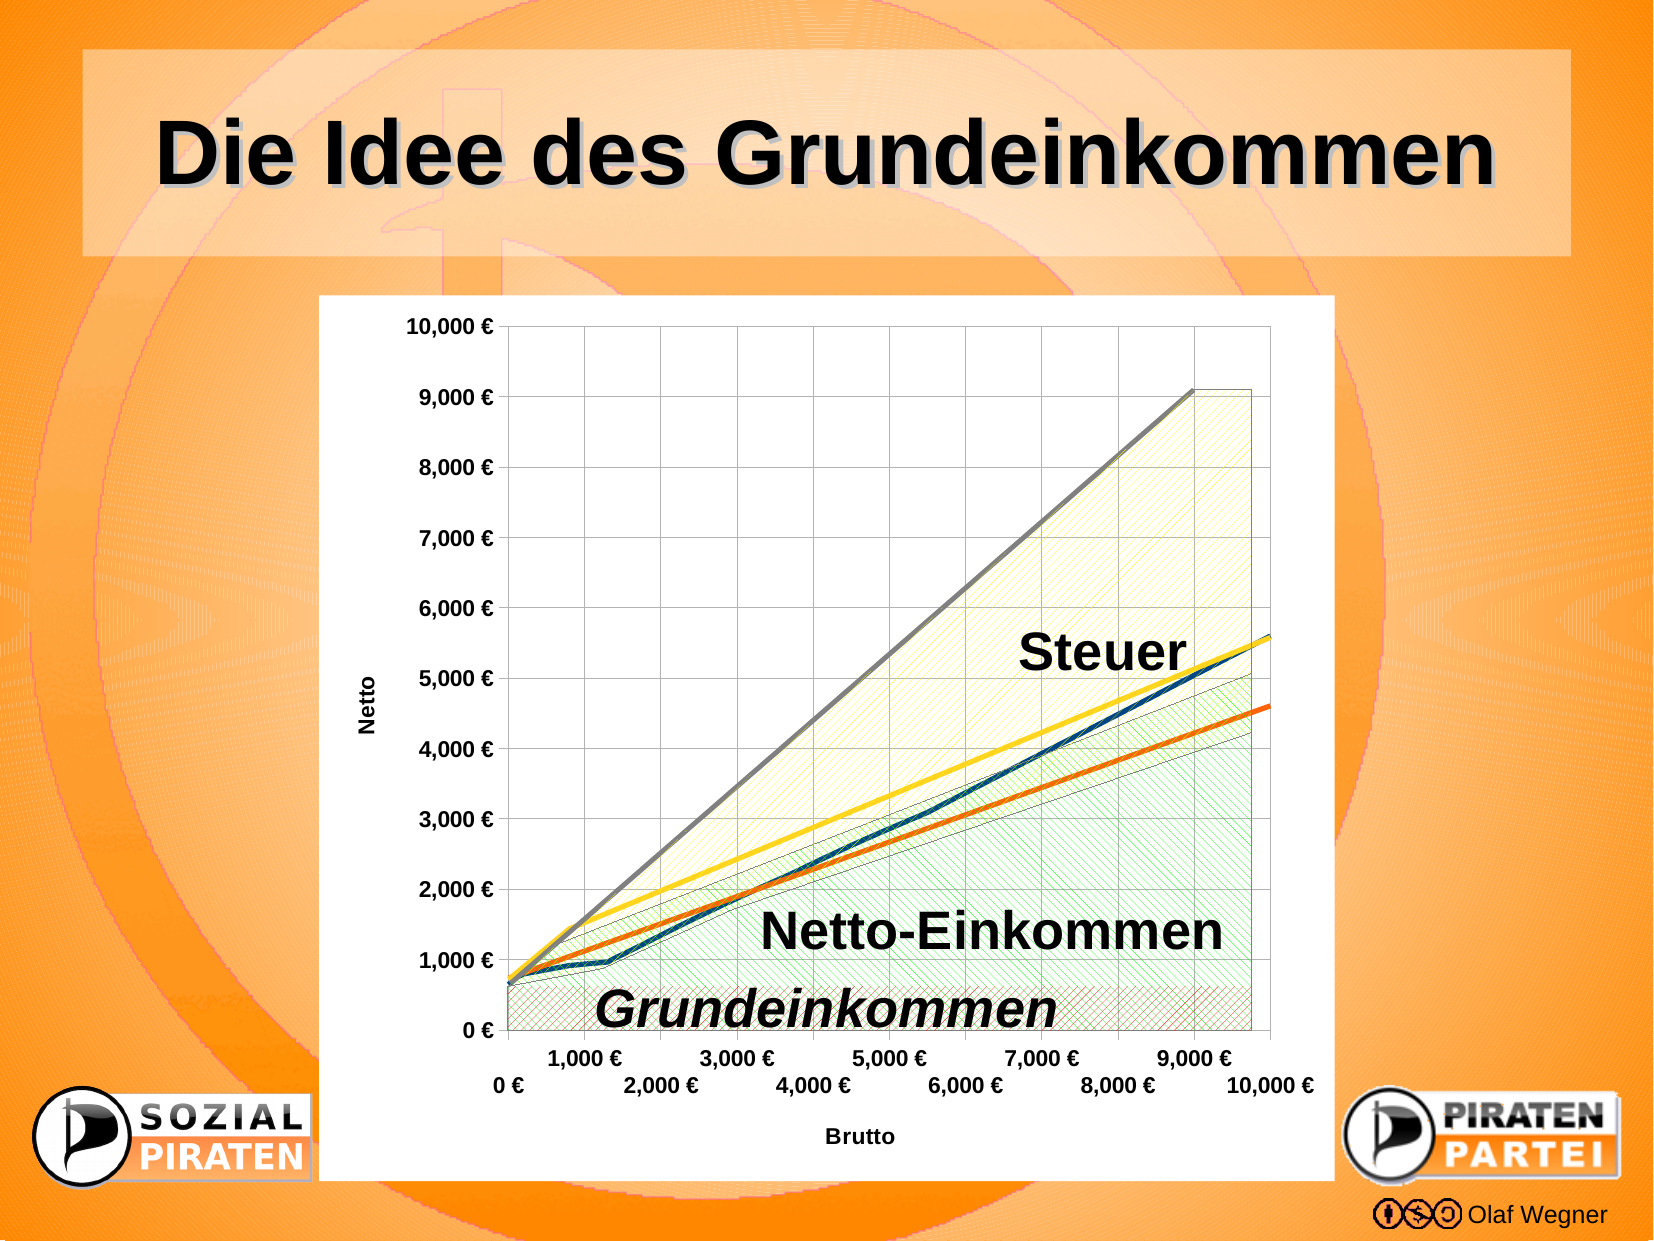

# Die Idee des Grundeinkommen
### Chart
| Category | BGE mit Lohnsteuer | (N)EKS → GGE | Heute |
|---|---|---|---|
Steuer
Netto-Einkommen
Grundeinkommen
Olaf Wegner